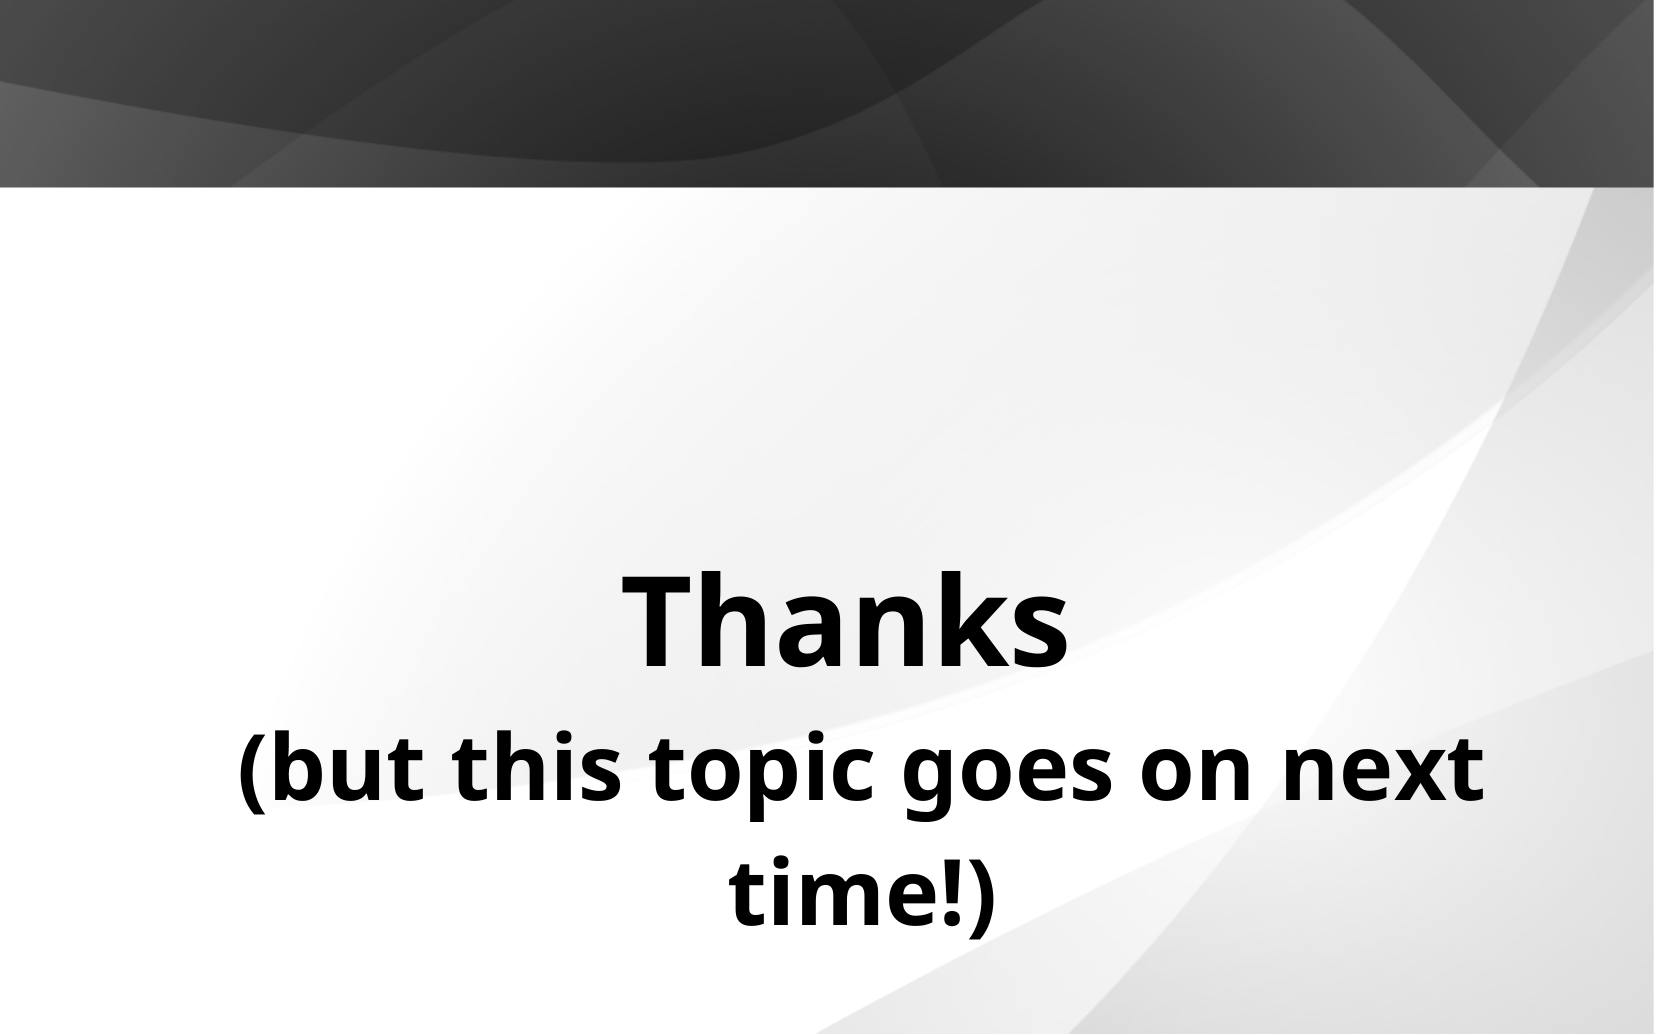

Thanks
(but this topic goes on next time!)